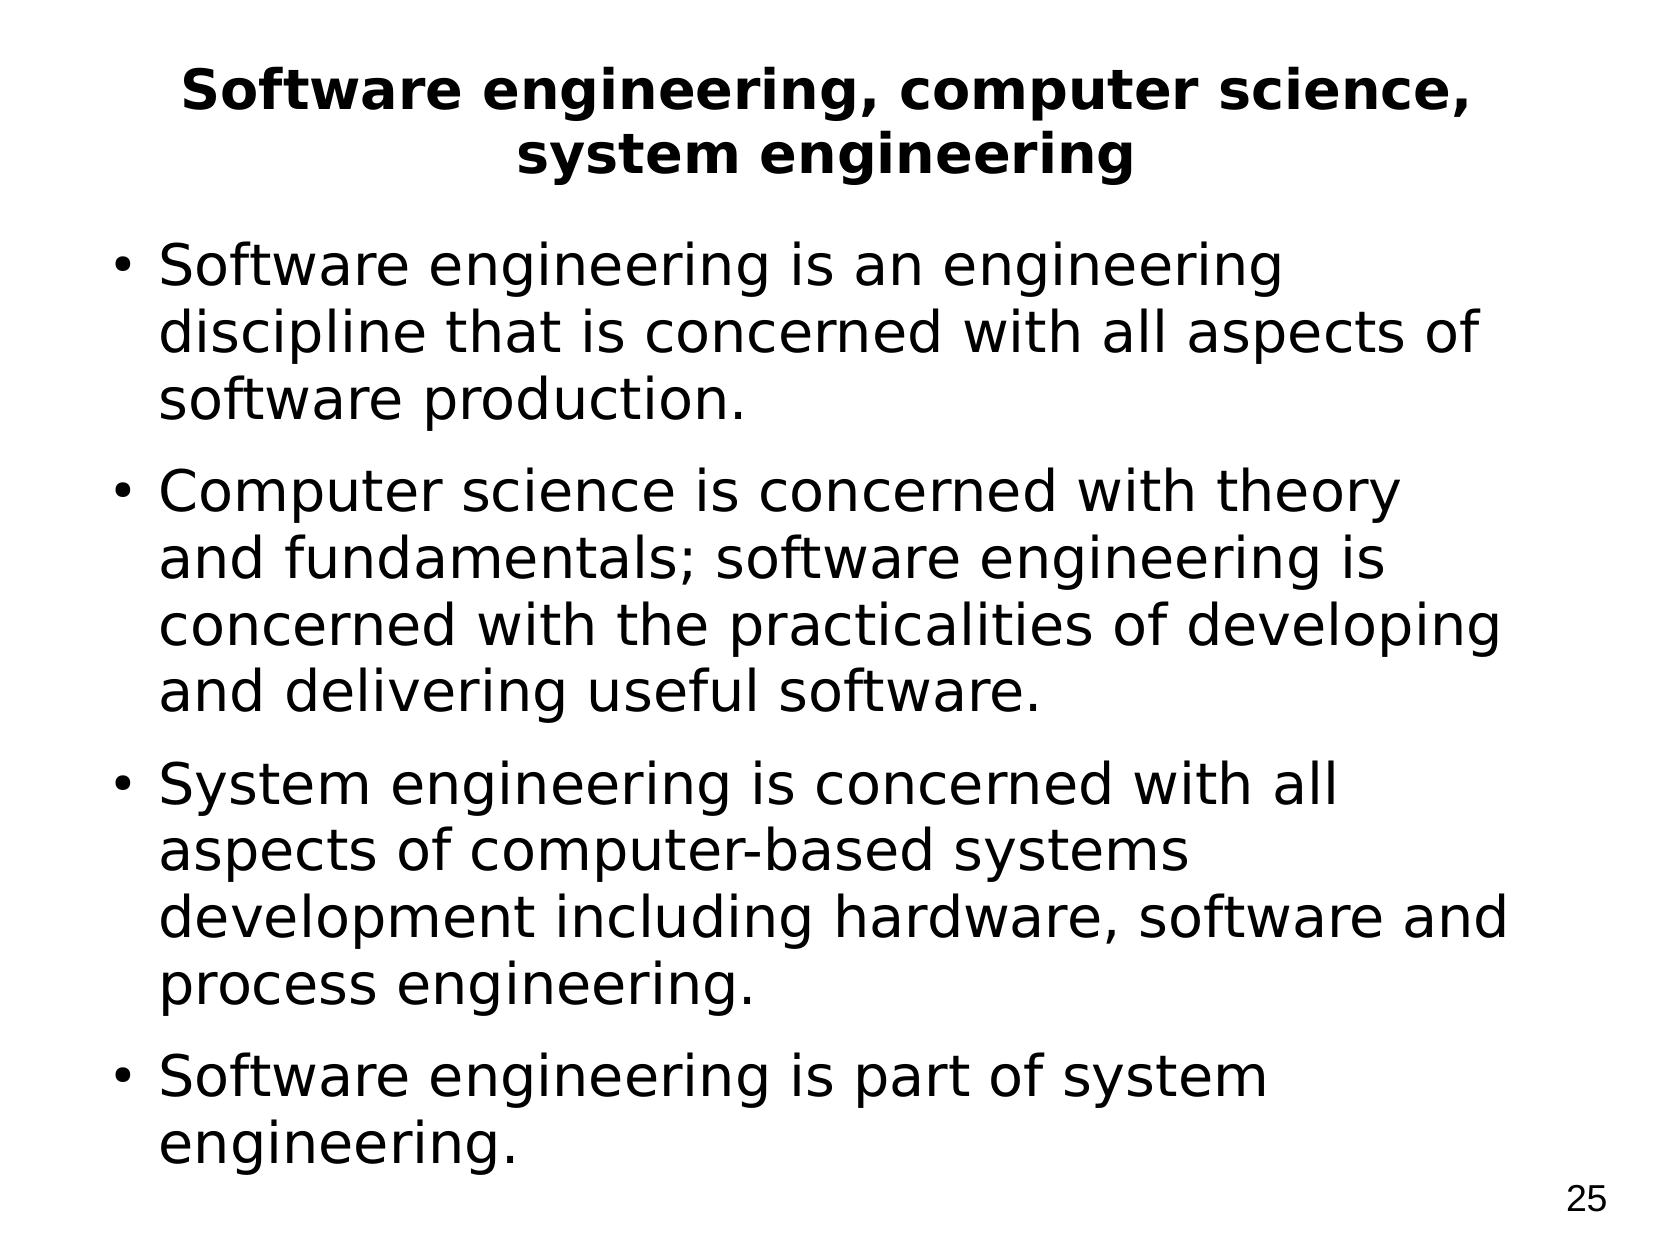

# Software engineering, computer science, system engineering
Software engineering is an engineering discipline that is concerned with all aspects of software production.
Computer science is concerned with theory and fundamentals; software engineering is concerned with the practicalities of developing and delivering useful software.
System engineering is concerned with all aspects of computer-based systems development including hardware, software and process engineering.
Software engineering is part of system engineering.